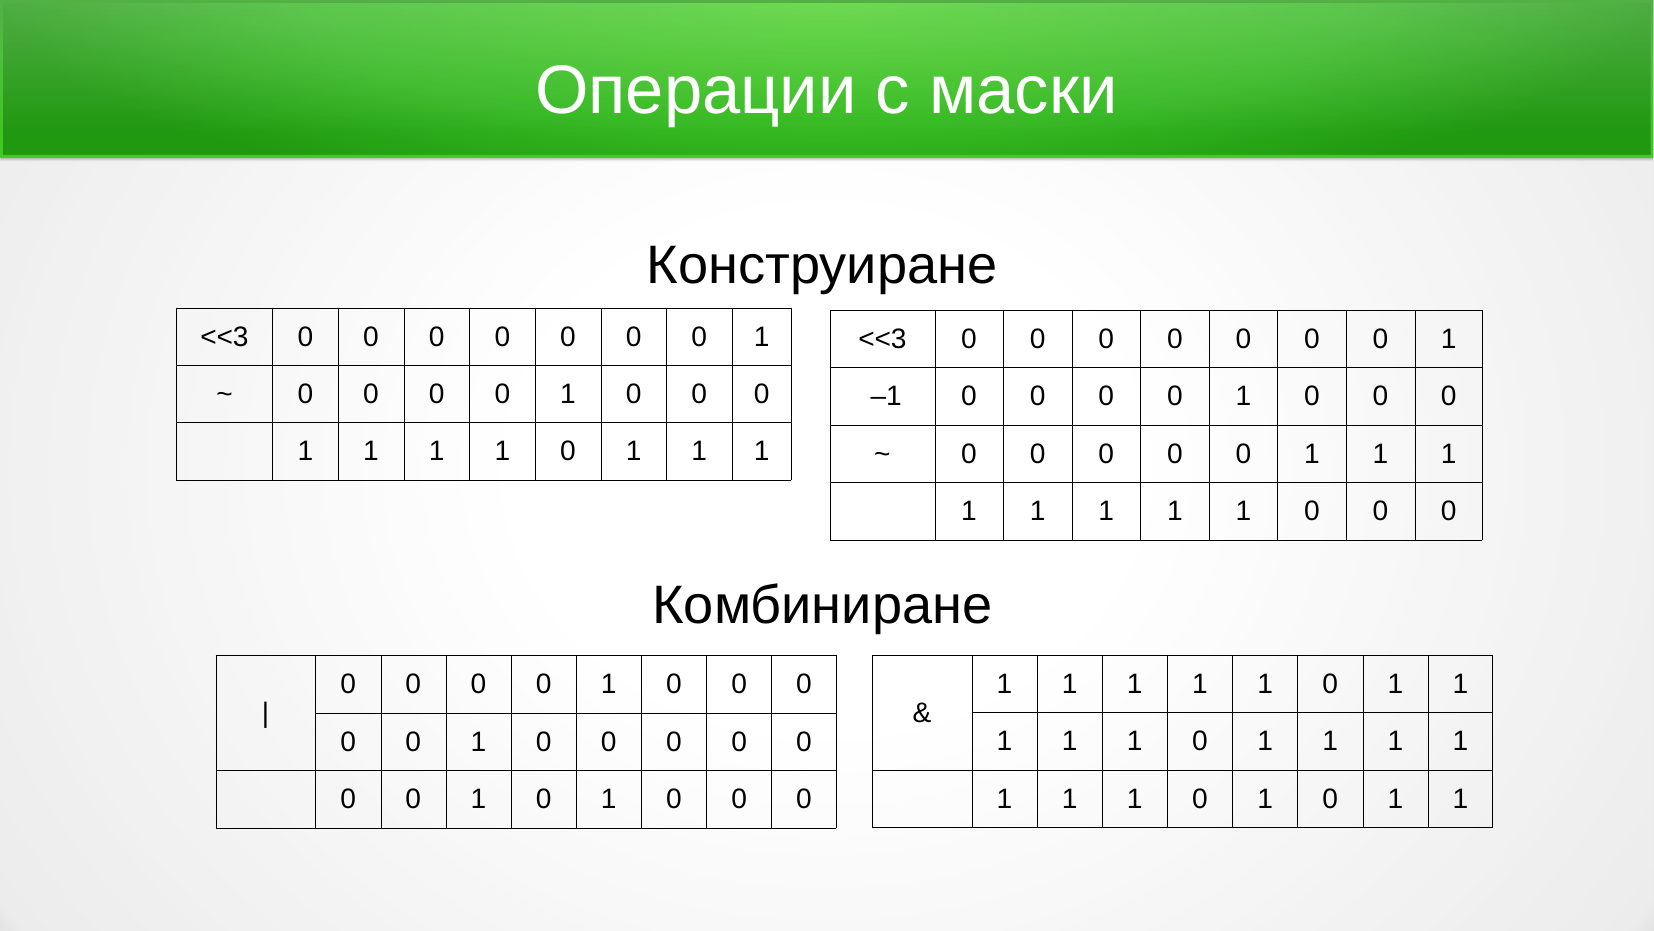

# Операции с маски
Конструиране
| <<3 | 0 | 0 | 0 | 0 | 0 | 0 | 0 | 1 |
| --- | --- | --- | --- | --- | --- | --- | --- | --- |
| ~ | 0 | 0 | 0 | 0 | 1 | 0 | 0 | 0 |
| | 1 | 1 | 1 | 1 | 0 | 1 | 1 | 1 |
| <<3 | 0 | 0 | 0 | 0 | 0 | 0 | 0 | 1 |
| --- | --- | --- | --- | --- | --- | --- | --- | --- |
| –1 | 0 | 0 | 0 | 0 | 1 | 0 | 0 | 0 |
| ~ | 0 | 0 | 0 | 0 | 0 | 1 | 1 | 1 |
| | 1 | 1 | 1 | 1 | 1 | 0 | 0 | 0 |
Комбиниране
| & | 1 | 1 | 1 | 1 | 1 | 0 | 1 | 1 |
| --- | --- | --- | --- | --- | --- | --- | --- | --- |
| | 1 | 1 | 1 | 0 | 1 | 1 | 1 | 1 |
| | 1 | 1 | 1 | 0 | 1 | 0 | 1 | 1 |
| | | 0 | 0 | 0 | 0 | 1 | 0 | 0 | 0 |
| --- | --- | --- | --- | --- | --- | --- | --- | --- |
| | 0 | 0 | 1 | 0 | 0 | 0 | 0 | 0 |
| | 0 | 0 | 1 | 0 | 1 | 0 | 0 | 0 |